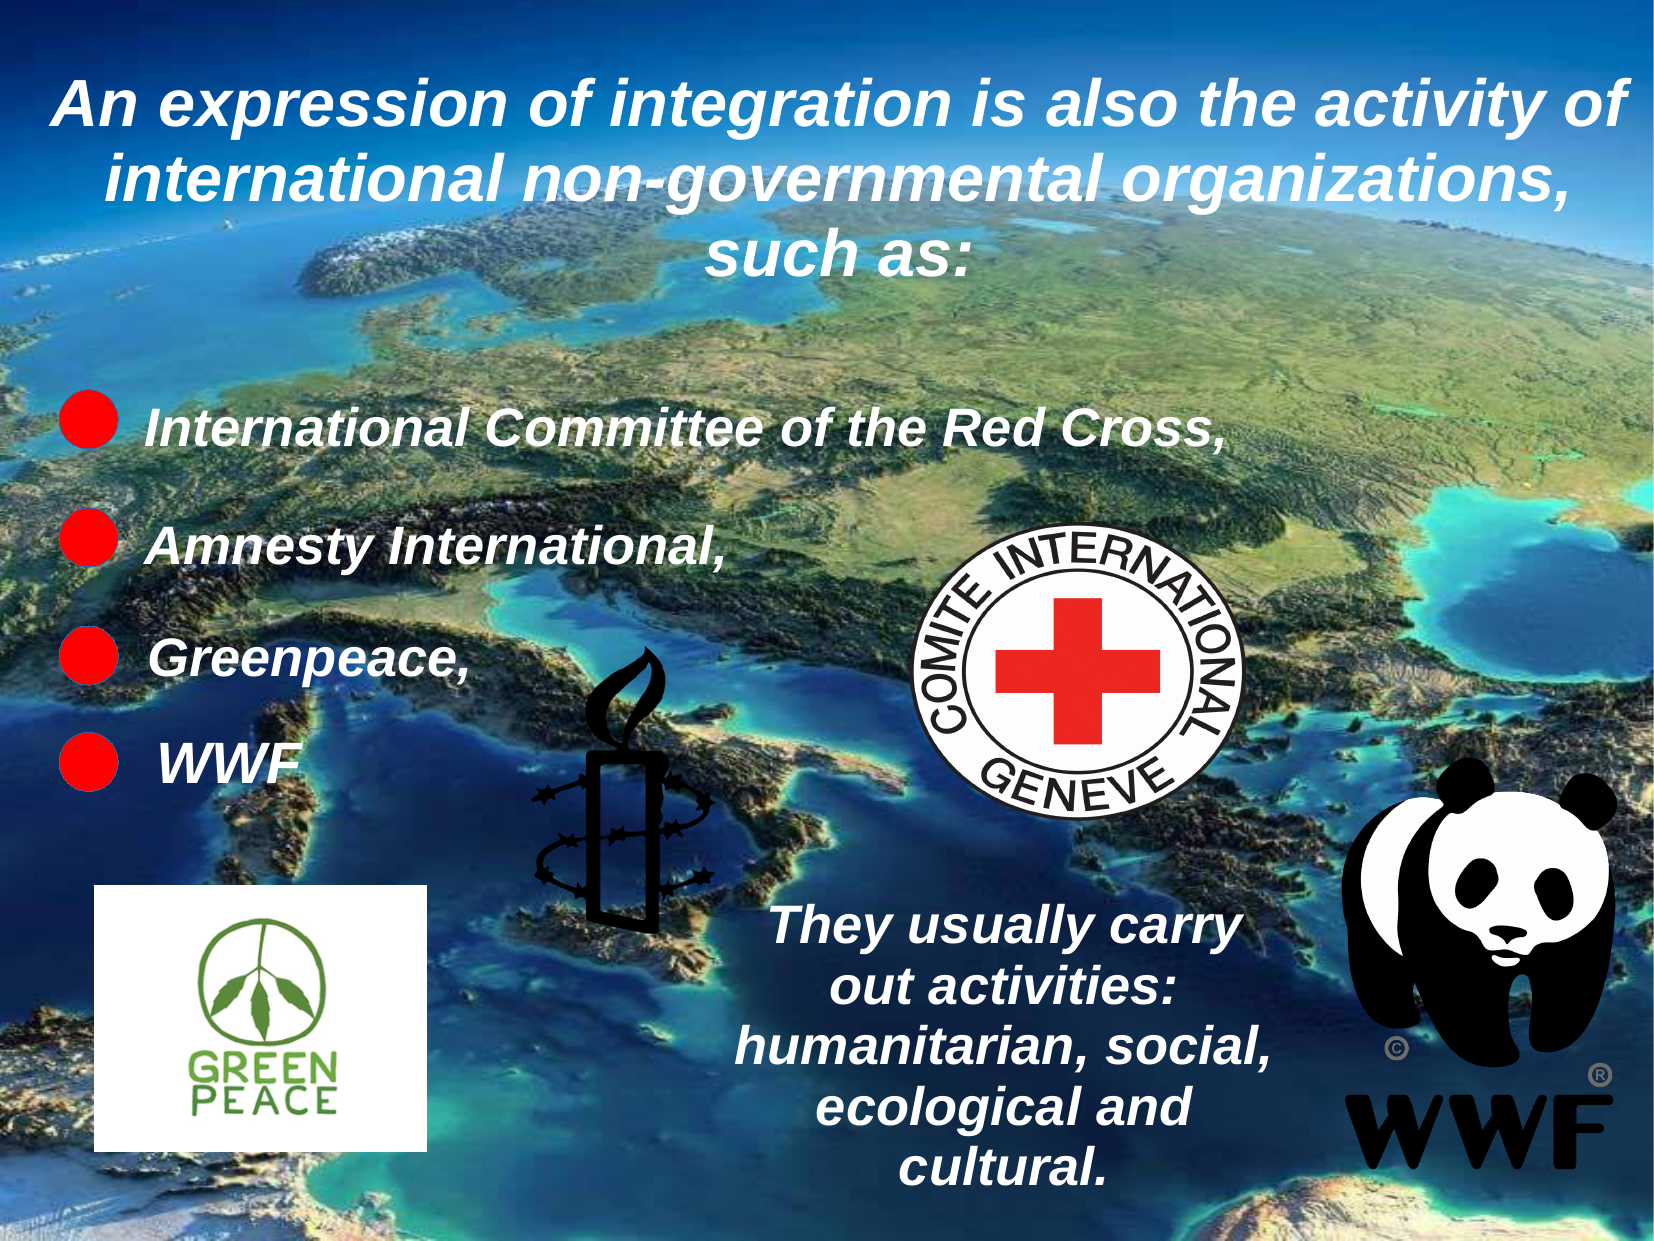

An expression of integration is also the activity of international non-governmental organizations, such as:
International Committee of the Red Cross,
Amnesty International,
Greenpeace,
WWF
They usually carry out activities: humanitarian, social, ecological and cultural.